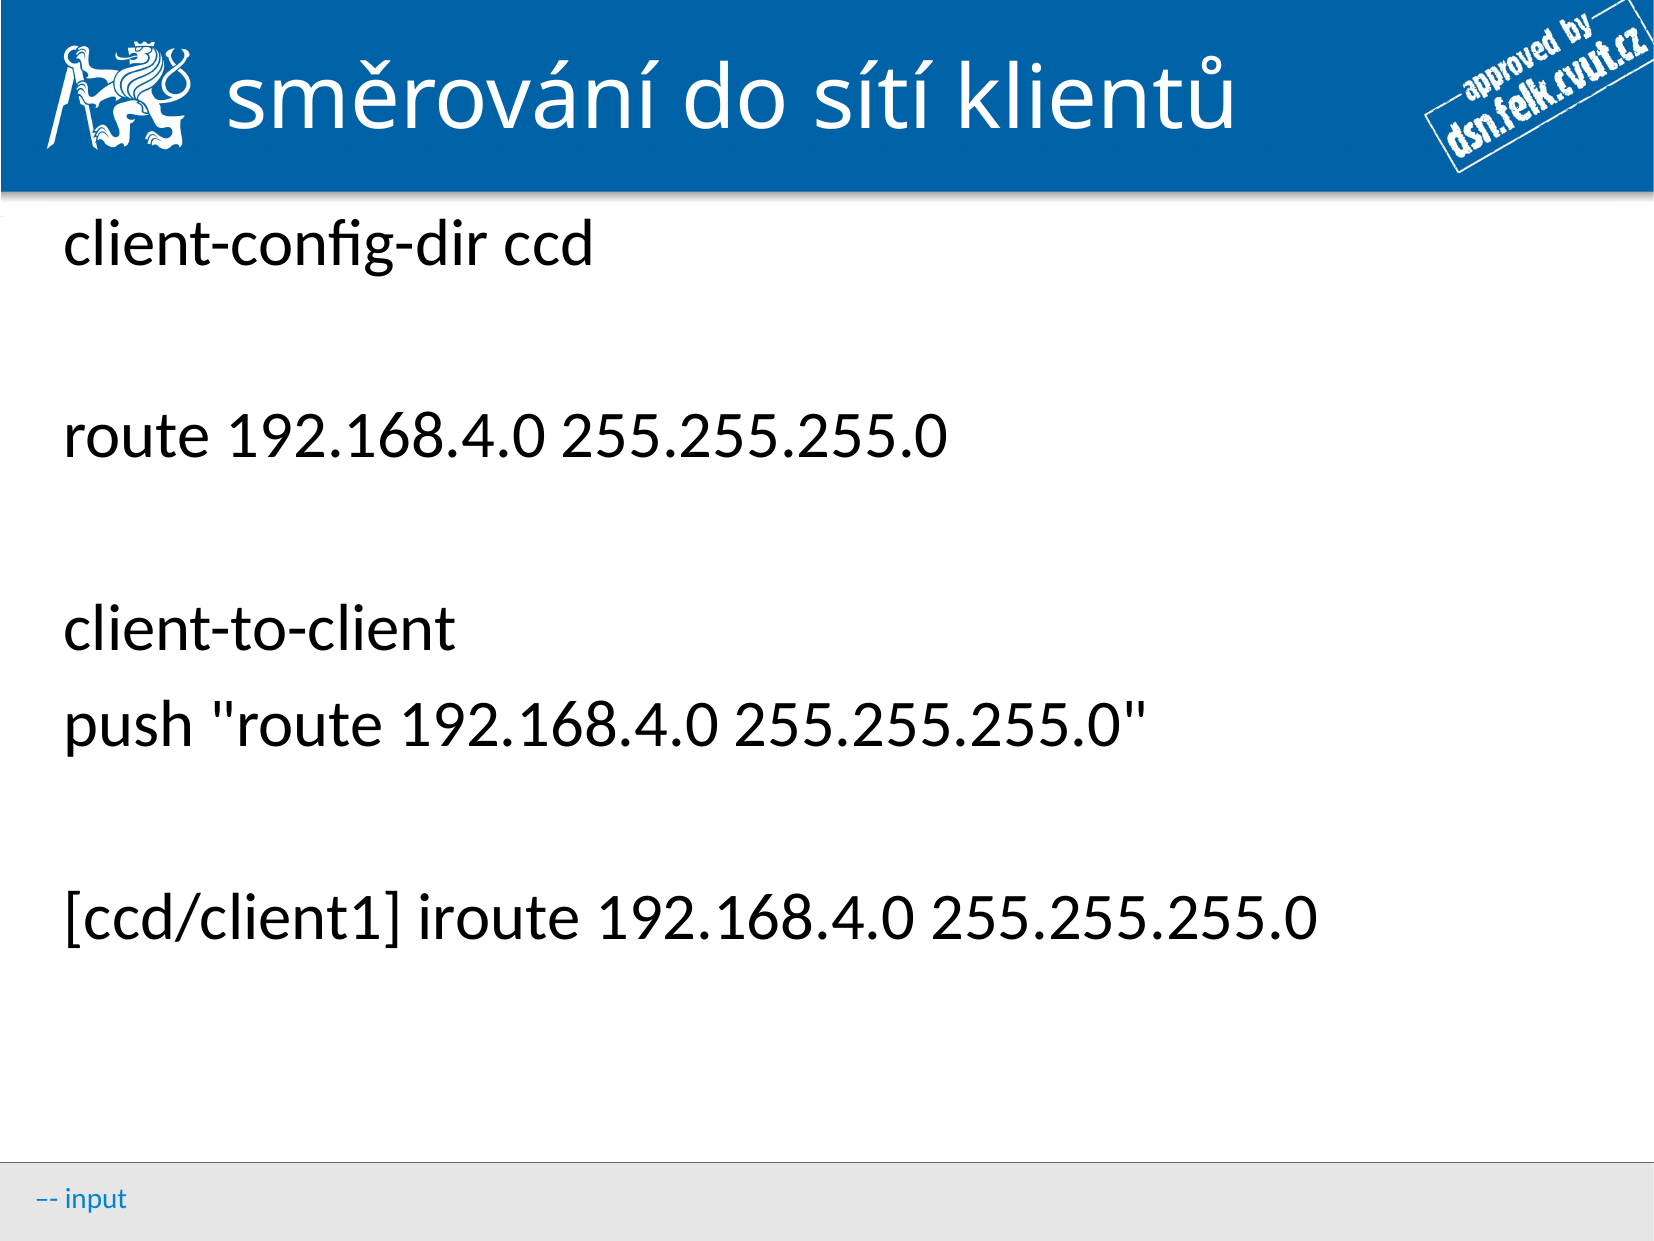

# směrování do sítí klientů
client-config-dir ccd
route 192.168.4.0 255.255.255.0
client-to-client
push "route 192.168.4.0 255.255.255.0"
[ccd/client1] iroute 192.168.4.0 255.255.255.0